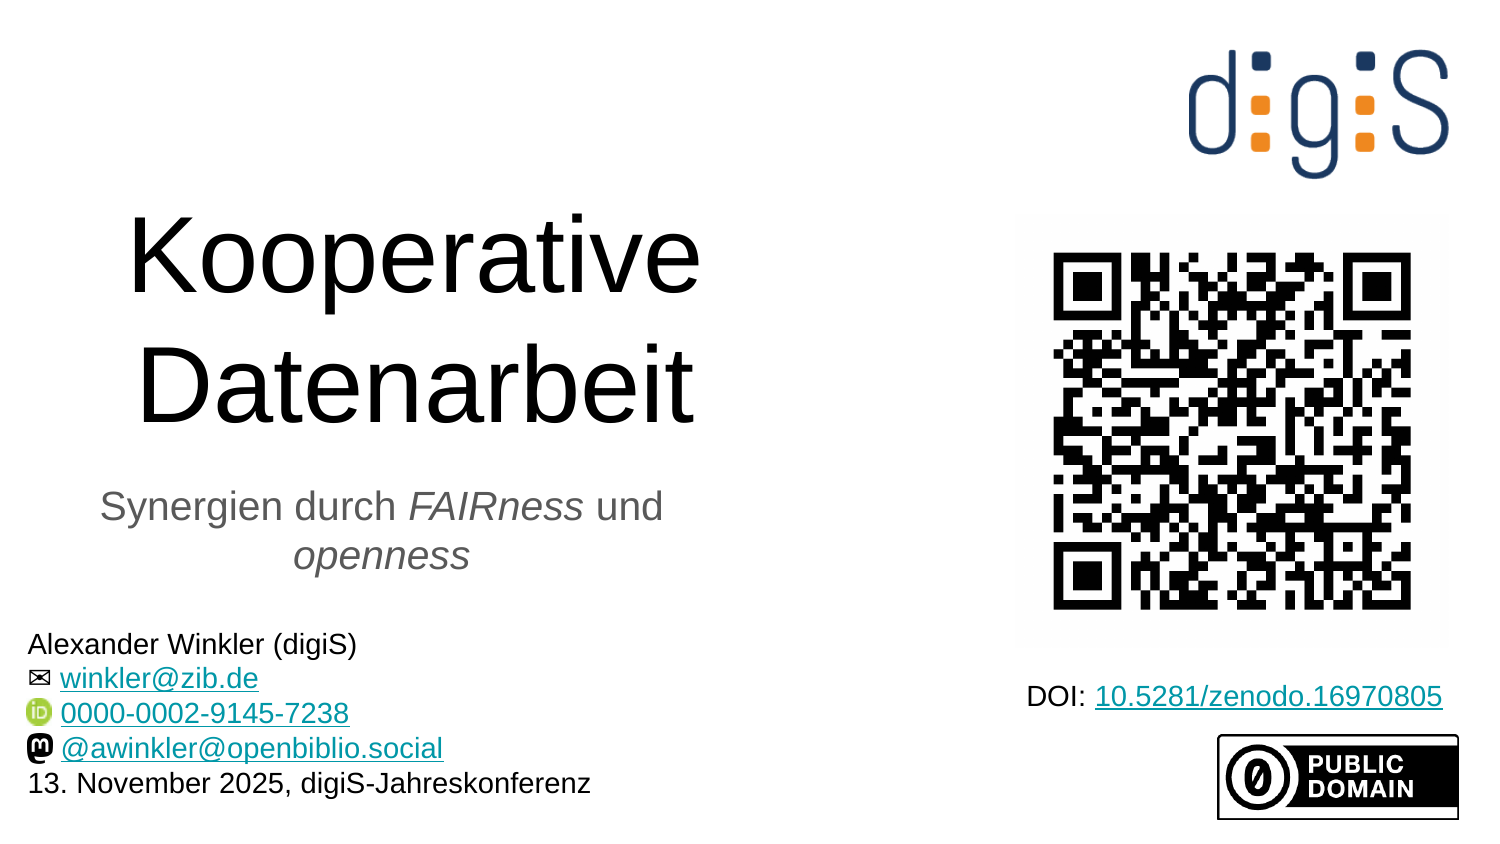

# Kooperative Datenarbeit
Synergien durch FAIRness und openness
Alexander Winkler (digiS)
✉ winkler@zib.de
 0000-0002-9145-7238
 @awinkler@openbiblio.social
13. November 2025, digiS-Jahreskonferenz
DOI: 10.5281/zenodo.16970805